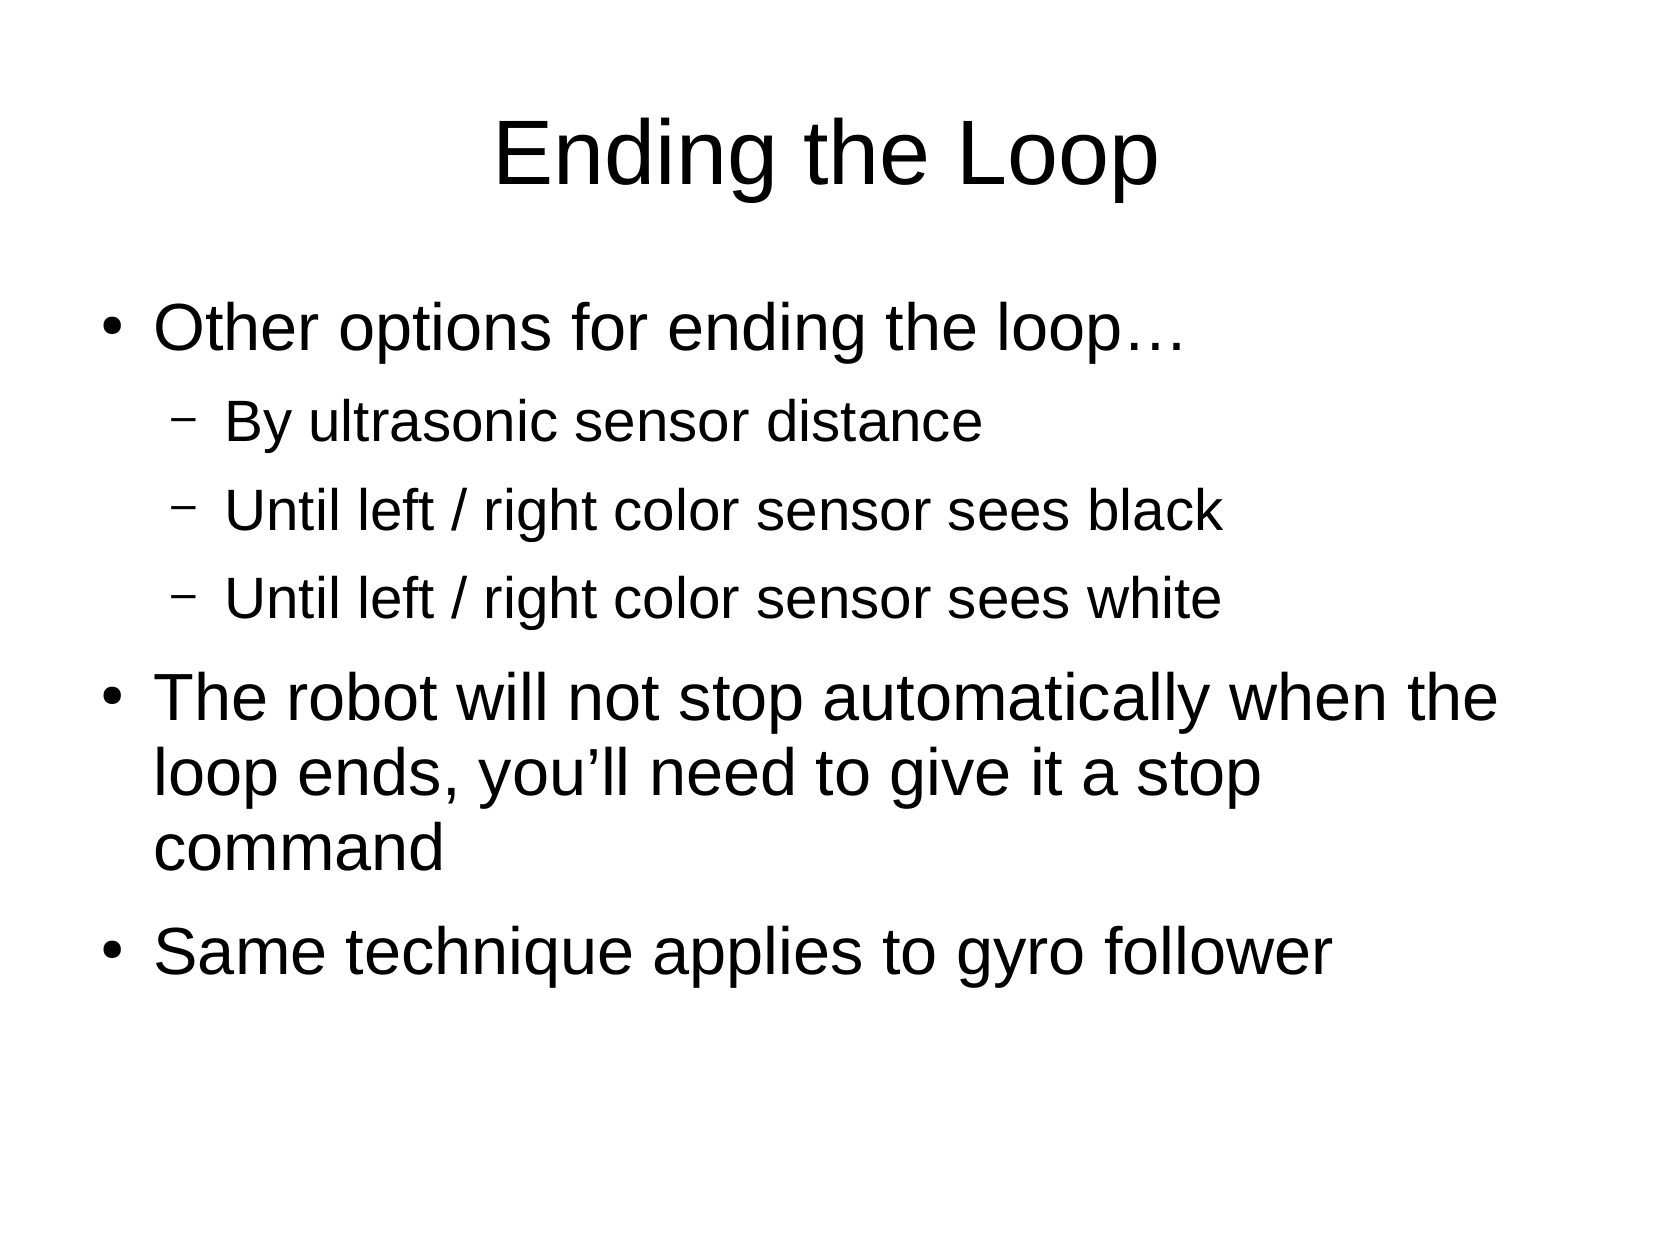

# Ending the Loop
Other options for ending the loop…
By ultrasonic sensor distance
Until left / right color sensor sees black
Until left / right color sensor sees white
The robot will not stop automatically when the loop ends, you’ll need to give it a stop command
Same technique applies to gyro follower